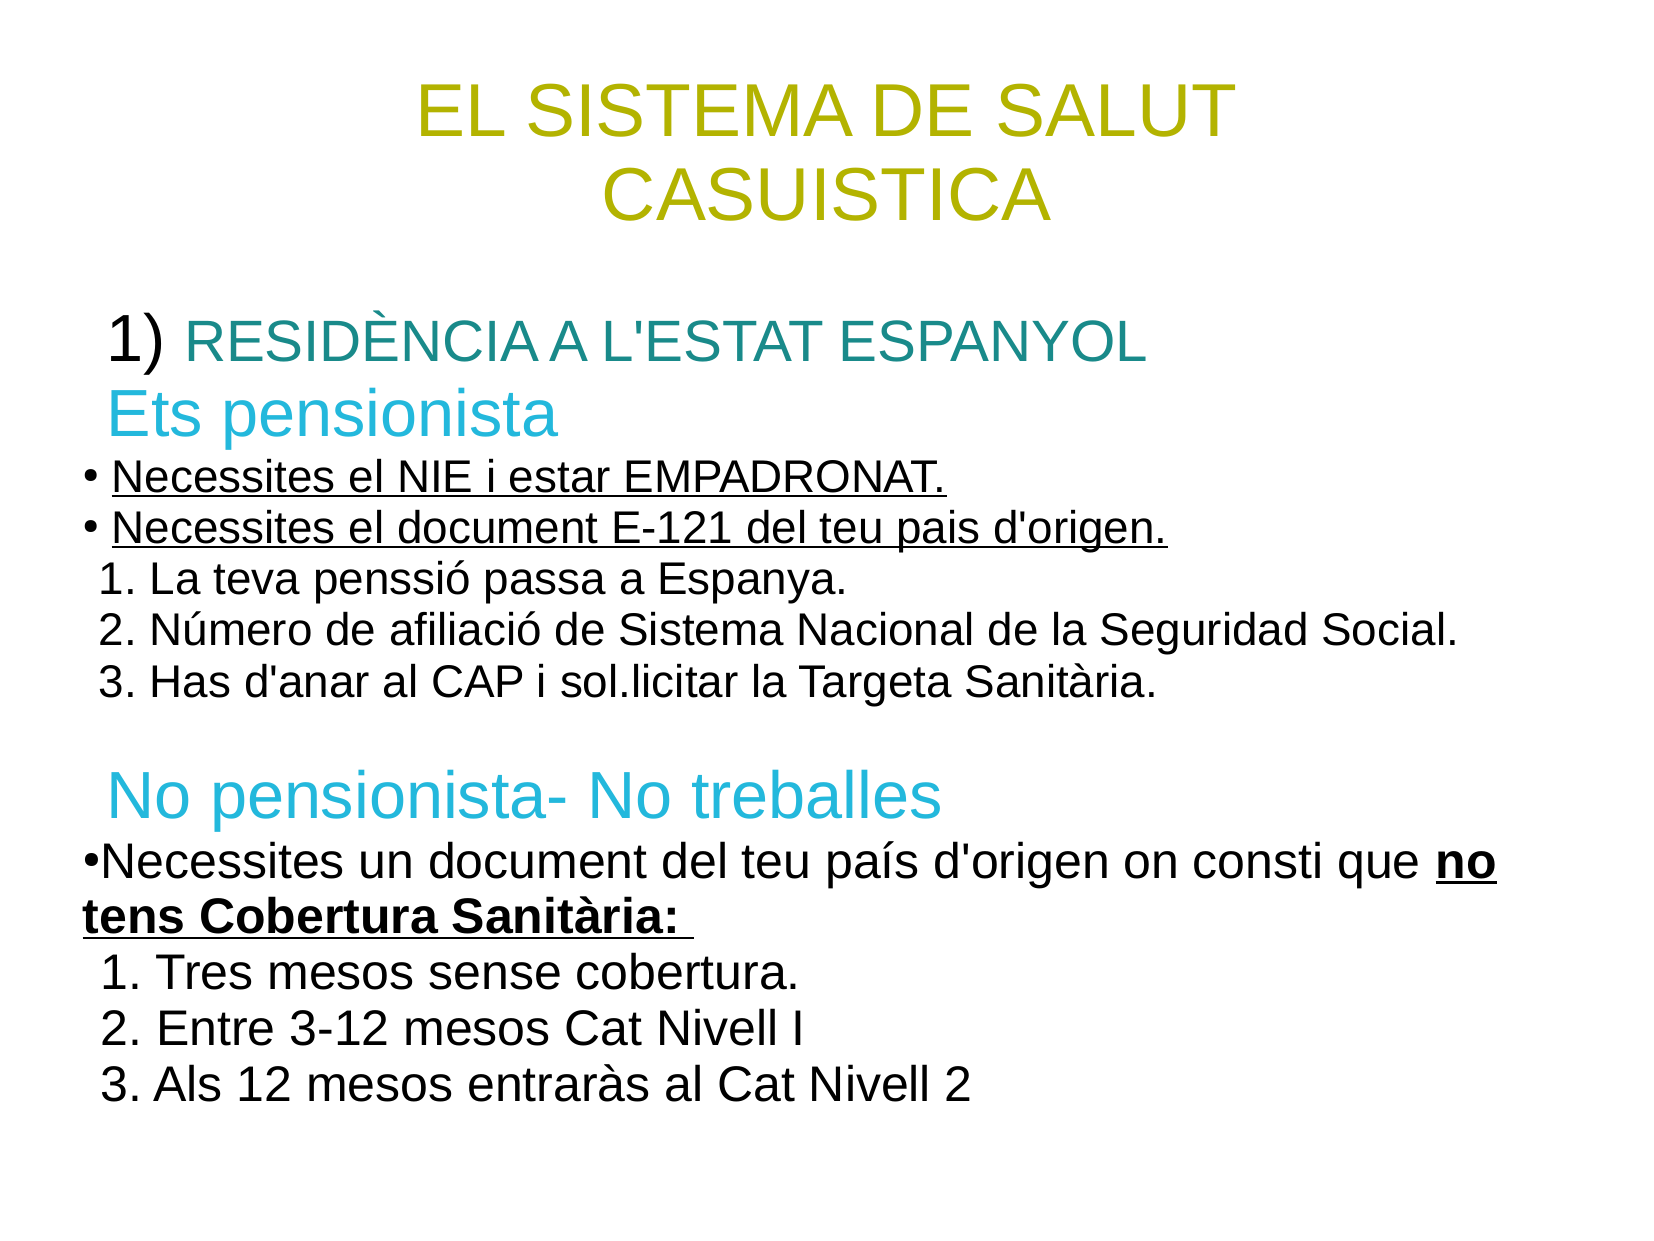

# EL SISTEMA DE SALUT CASUISTICA
1) RESIDÈNCIA A L'ESTAT ESPANYOL
Ets pensionista
 Necessites el NIE i estar EMPADRONAT.
 Necessites el document E-121 del teu pais d'origen.
1. La teva penssió passa a Espanya.
2. Número de afiliació de Sistema Nacional de la Seguridad Social.
3. Has d'anar al CAP i sol.licitar la Targeta Sanitària.
No pensionista- No treballes
Necessites un document del teu país d'origen on consti que no tens Cobertura Sanitària:
1. Tres mesos sense cobertura.
2. Entre 3-12 mesos Cat Nivell I
3. Als 12 mesos entraràs al Cat Nivell 2